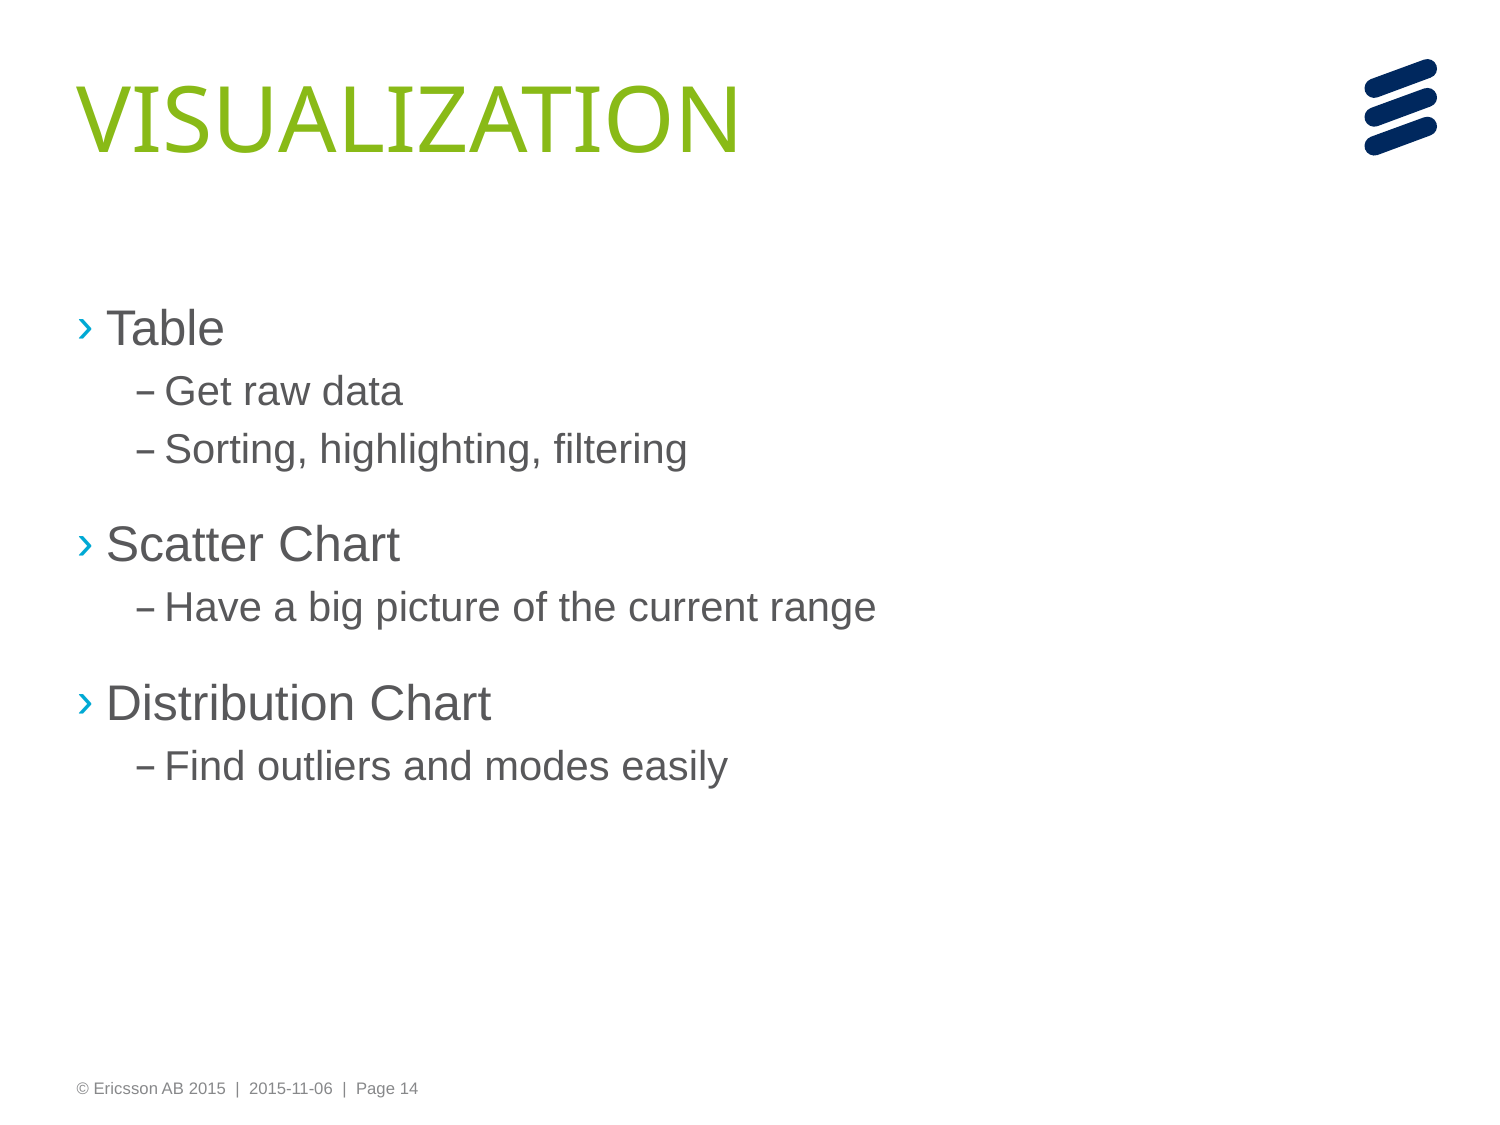

VISUALIZATION
# Table
Get raw data
Sorting, highlighting, filtering
Scatter Chart
Have a big picture of the current range
Distribution Chart
Find outliers and modes easily